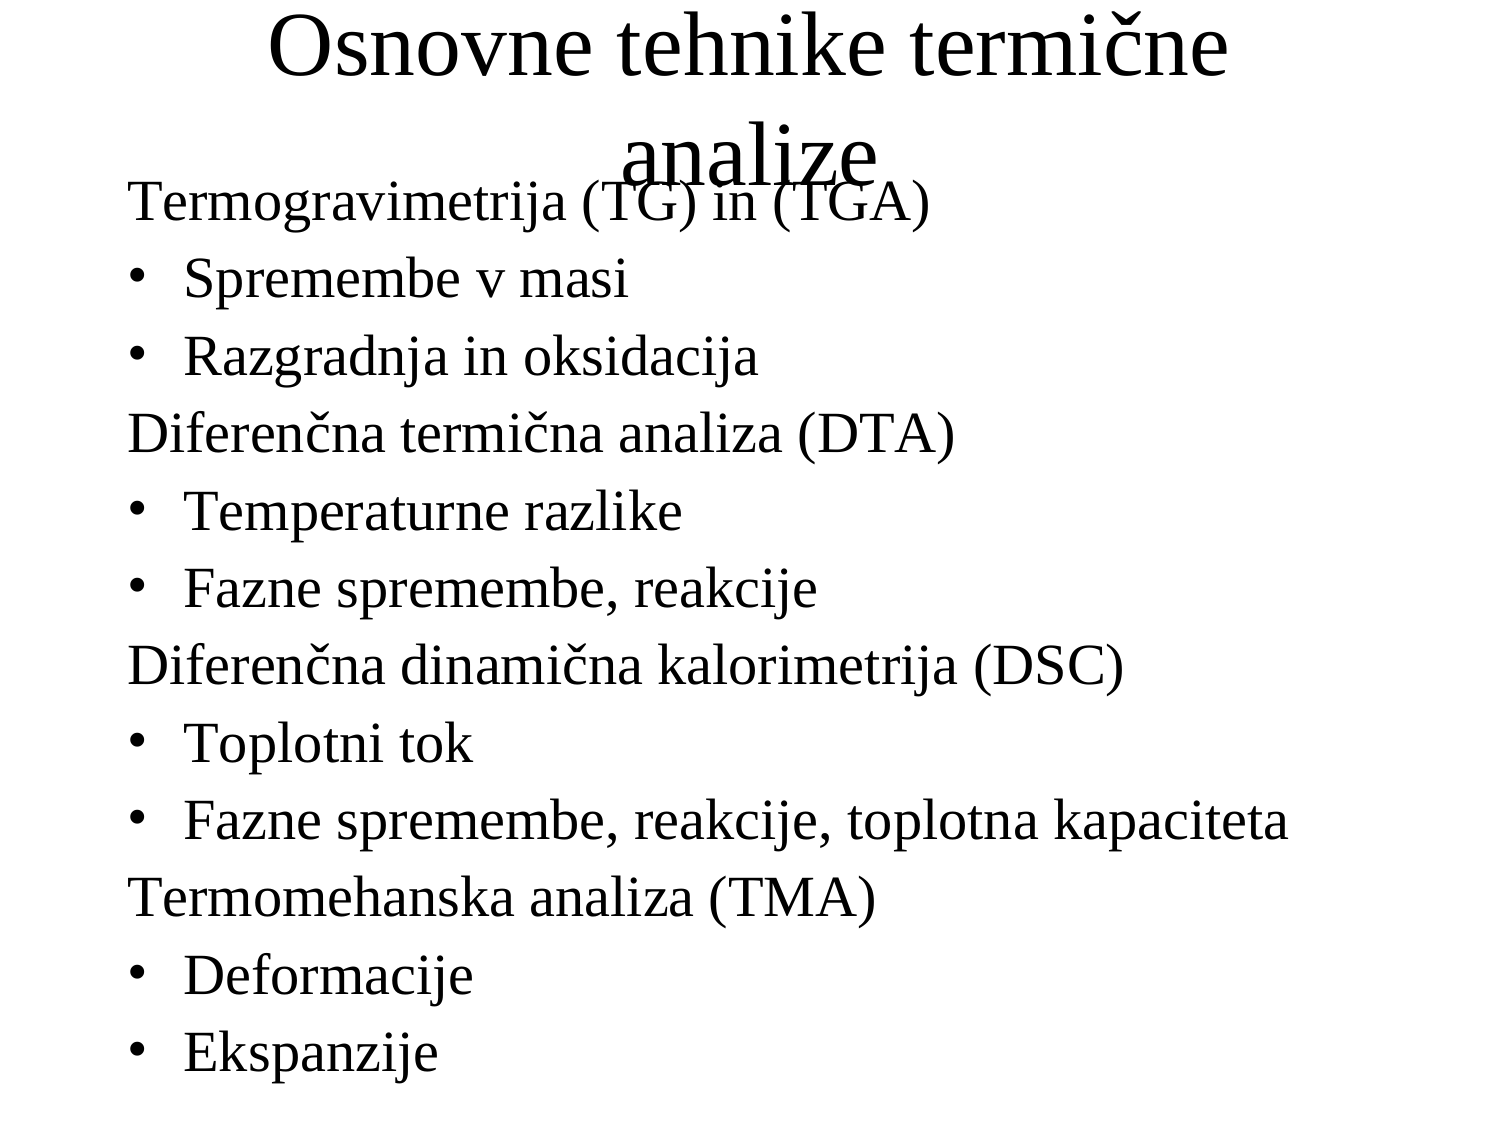

# Osnovne tehnike termične analize
Termogravimetrija (TG) in (TGA)
Spremembe v masi
Razgradnja in oksidacija
Diferenčna termična analiza (DTA)
Temperaturne razlike
Fazne spremembe, reakcije
Diferenčna dinamična kalorimetrija (DSC)
Toplotni tok
Fazne spremembe, reakcije, toplotna kapaciteta
Termomehanska analiza (TMA)
Deformacije
Ekspanzije